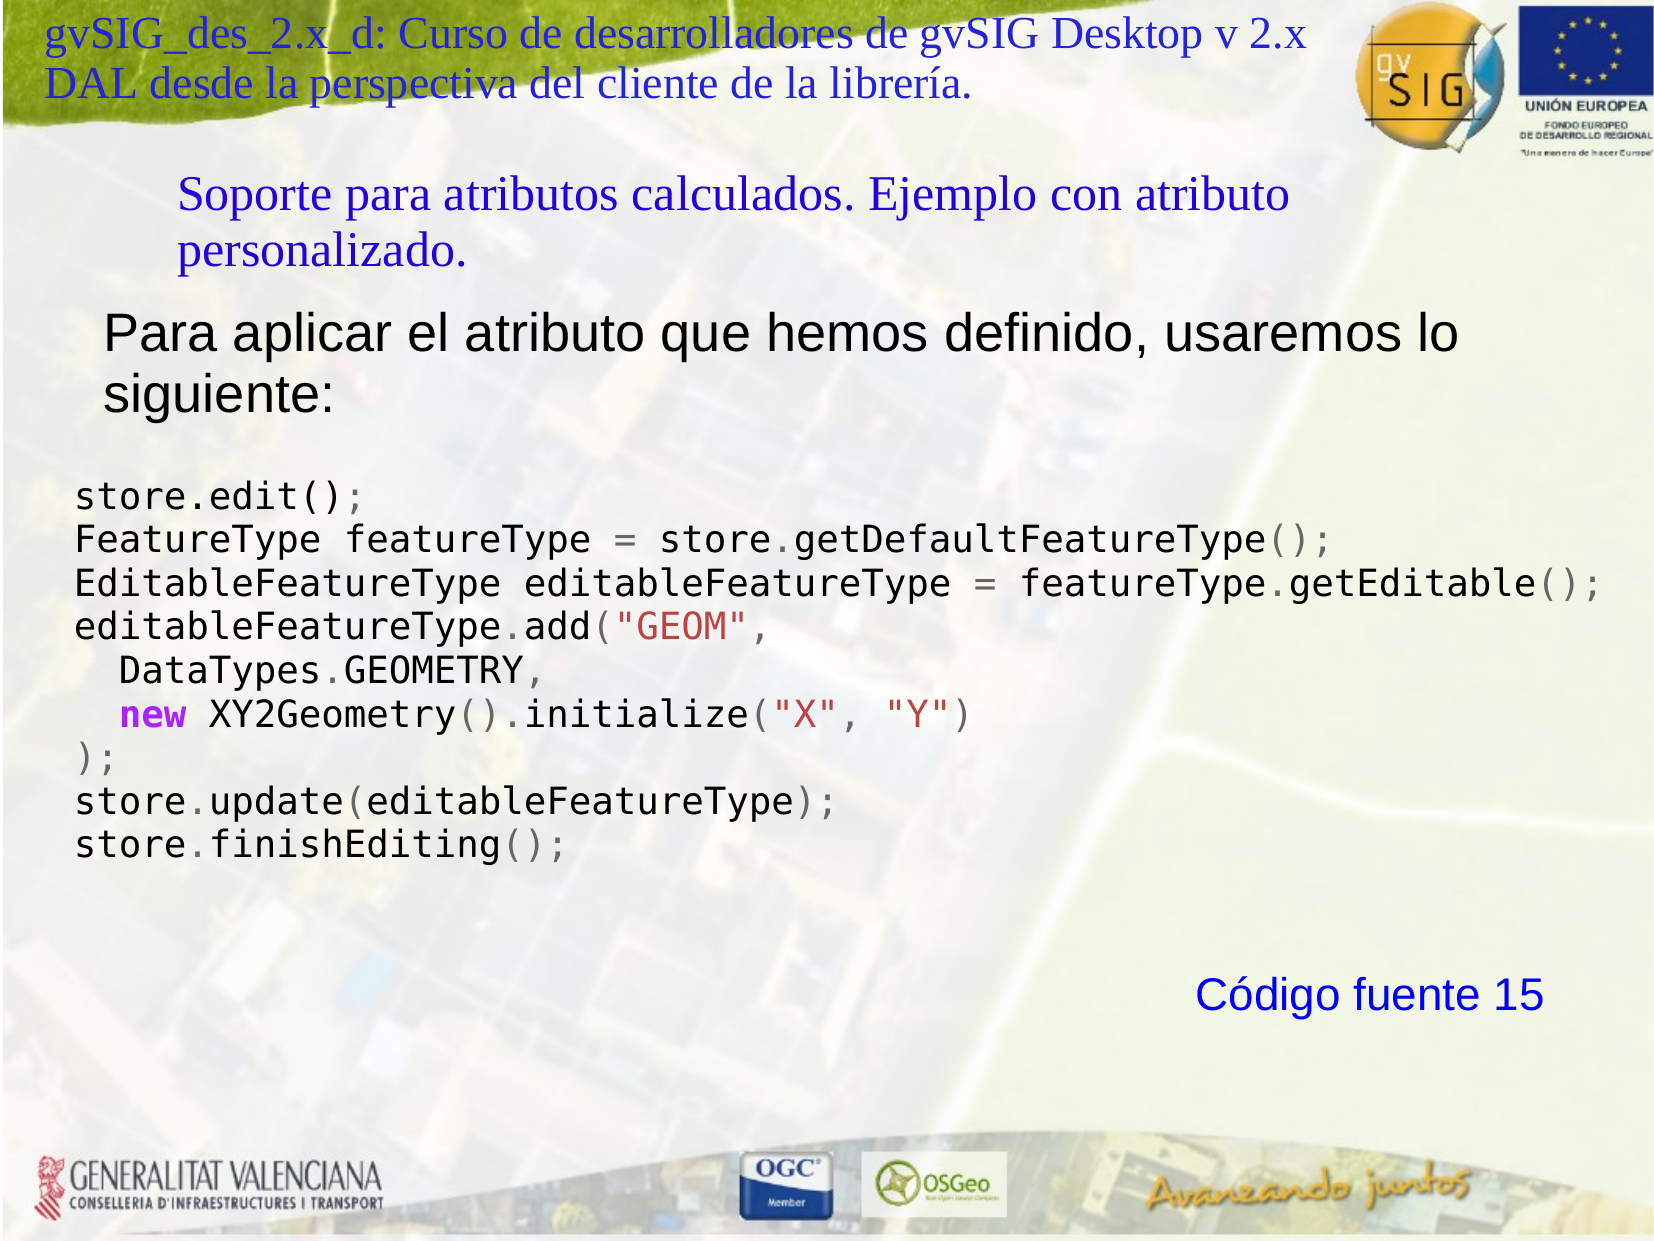

# Soporte para atributos calculados. Ejemplo con atributo personalizado.
Para aplicar el atributo que hemos definido, usaremos lo siguiente:
store.edit();
FeatureType featureType = store.getDefaultFeatureType();
EditableFeatureType editableFeatureType = featureType.getEditable();
editableFeatureType.add("GEOM",
 DataTypes.GEOMETRY,
 new XY2Geometry().initialize("X", "Y")
);
store.update(editableFeatureType);
store.finishEditing();
Código fuente 15